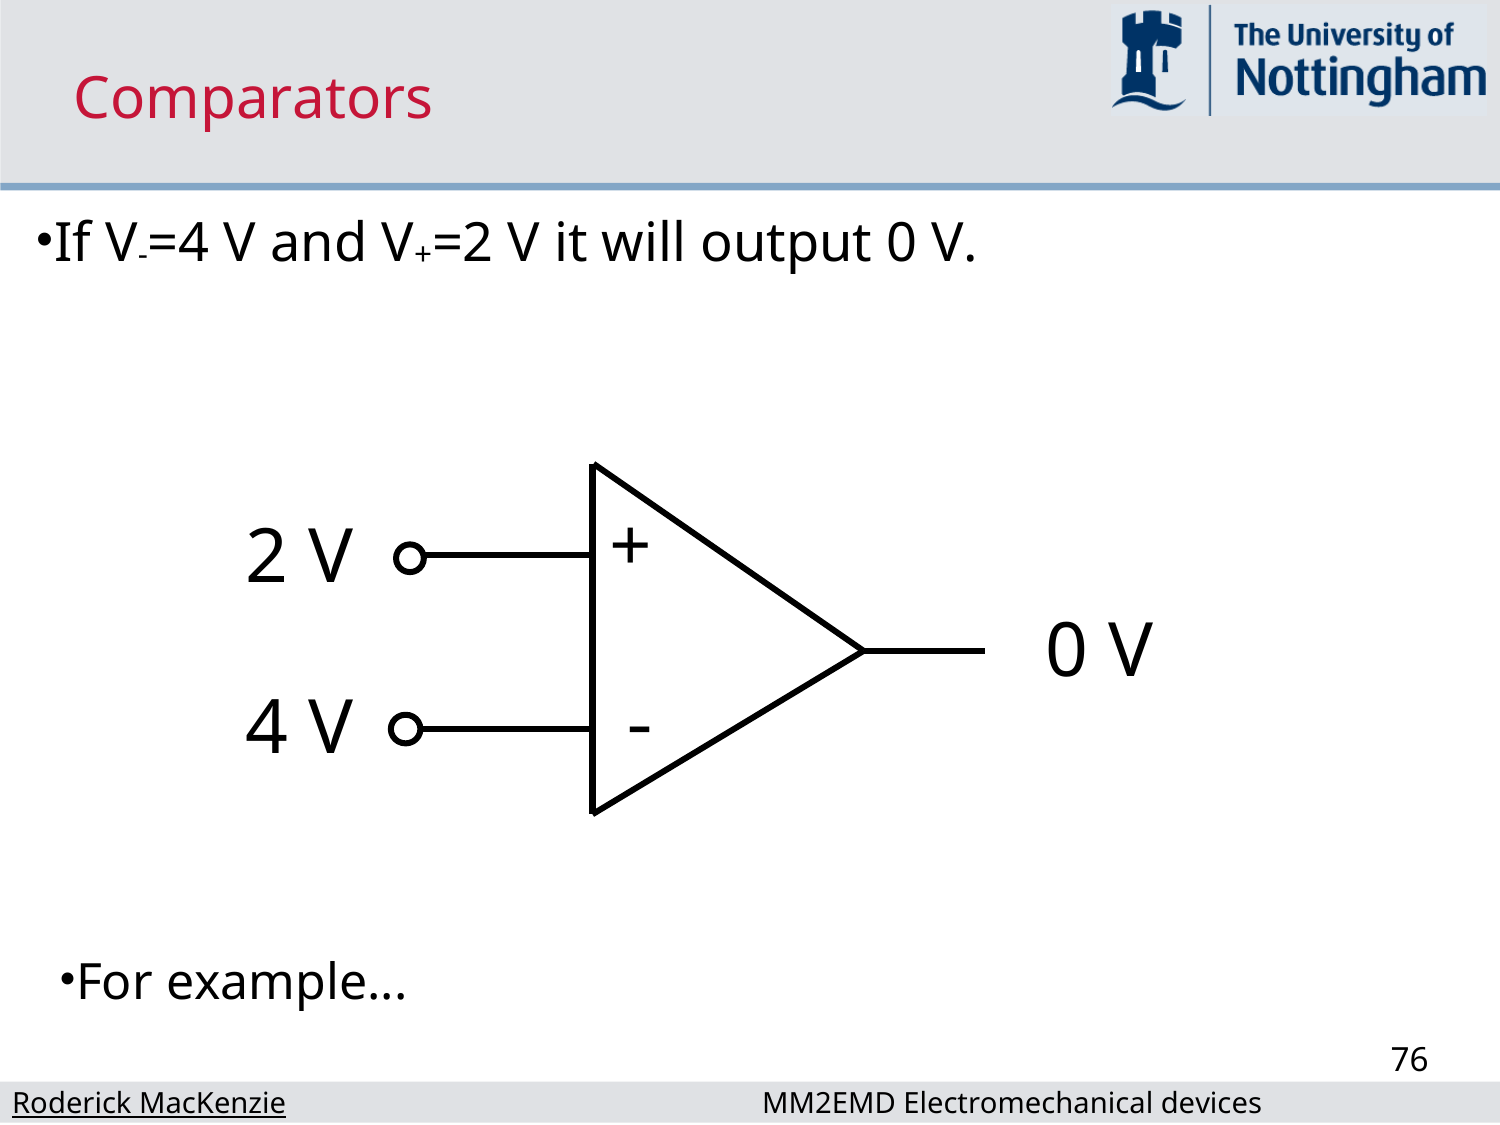

# Comparators
If V-=4 V and V+=2 V it will output 0 V.
+
2 V
0 V
-
4 V
For example...